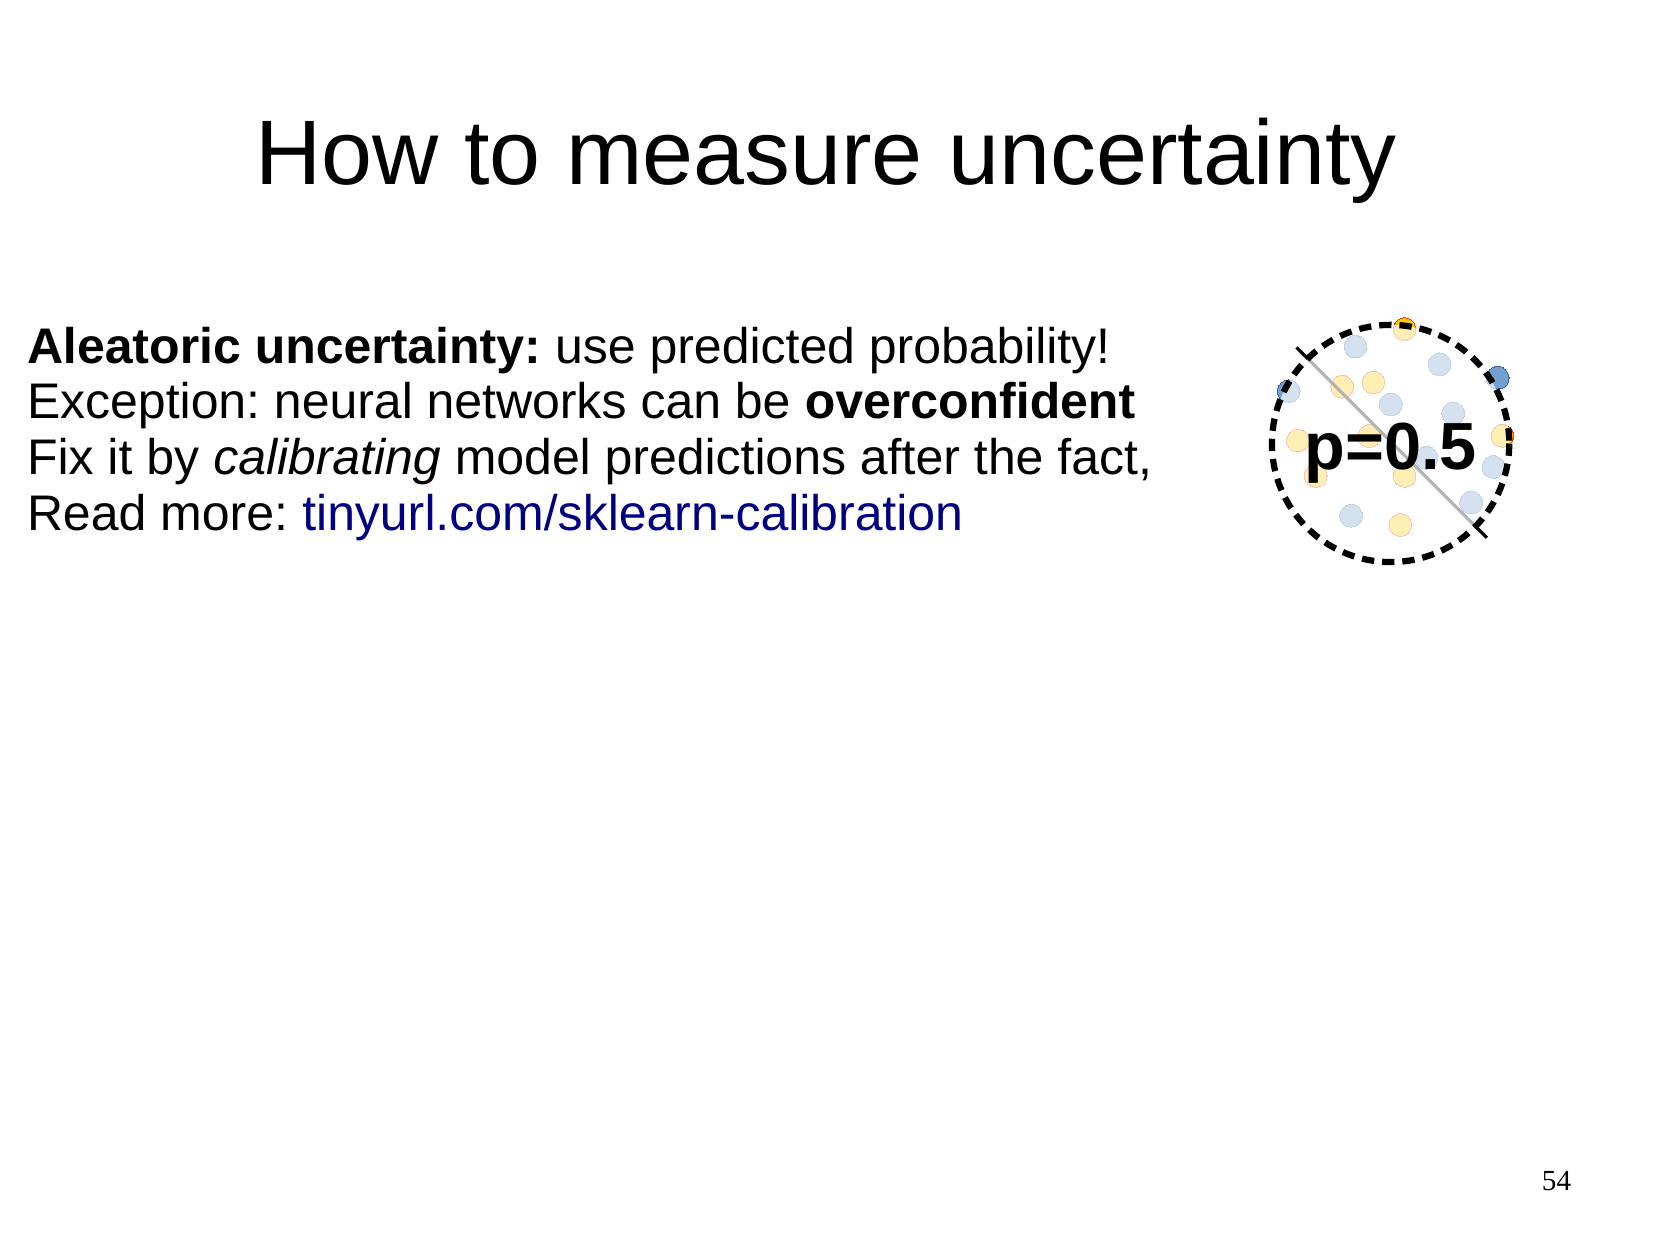

# How to measure uncertainty
Aleatoric uncertainty: use predicted probability!
Exception: neural networks can be overconfident
Fix it by calibrating model predictions after the fact,
Read more: tinyurl.com/sklearn-calibration
p=0.5
54